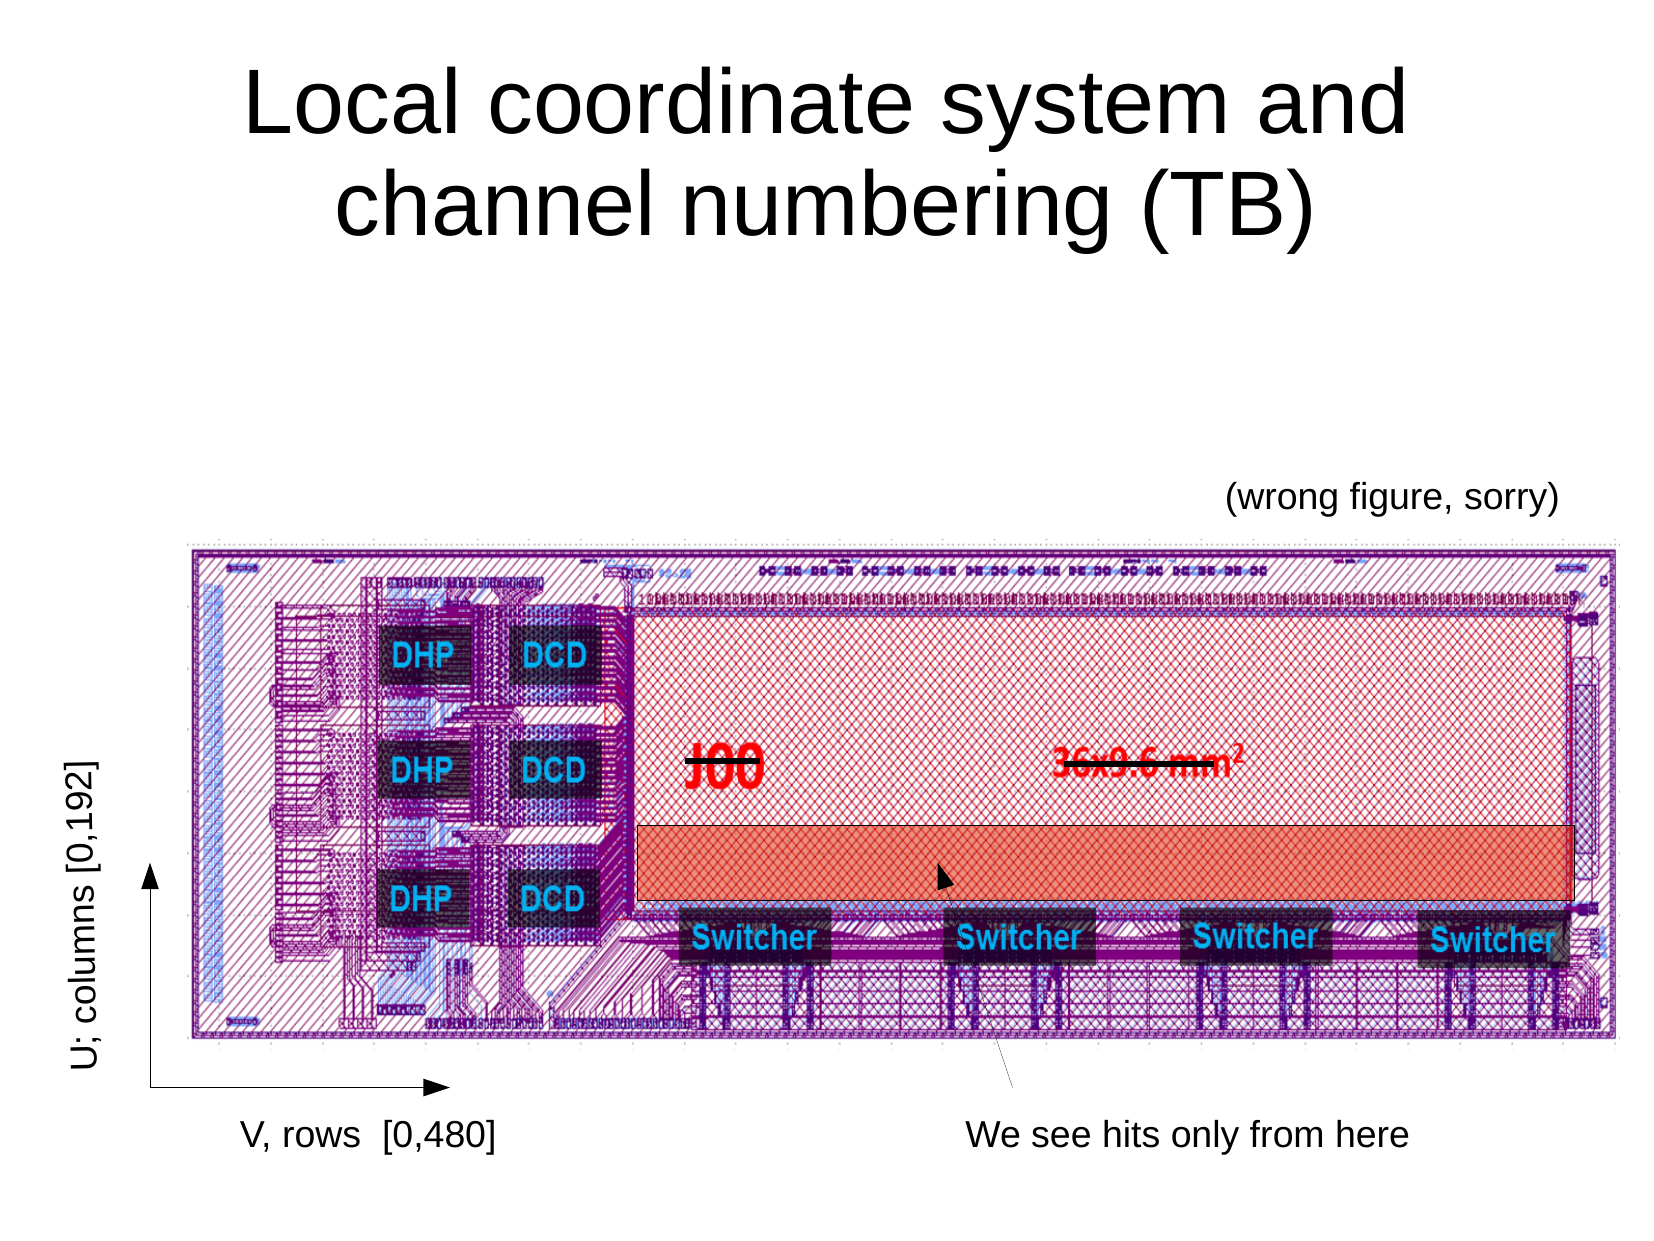

# Local coordinate system and channel numbering (TB)
(wrong figure, sorry)
U; columns [0,192]
V, rows [0,480]
We see hits only from here